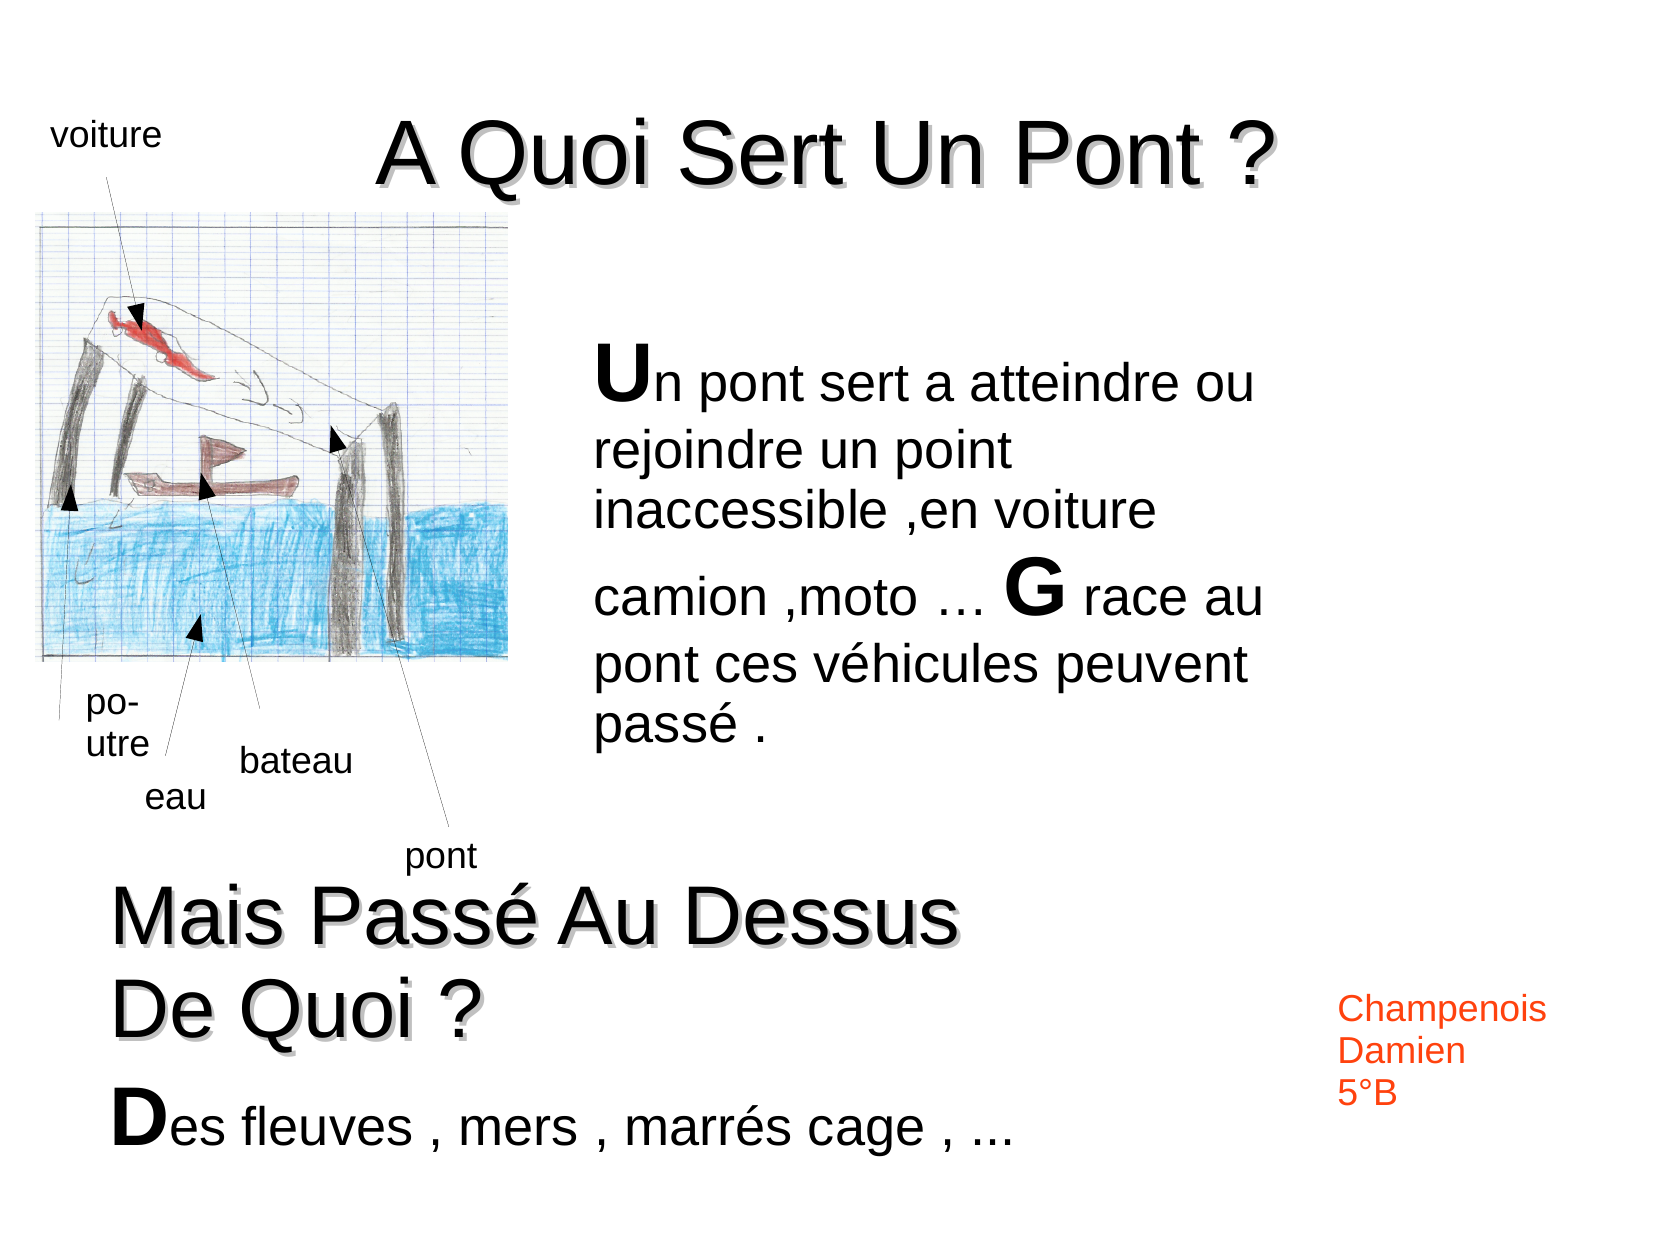

# A Quoi Sert Un Pont ?
voiture
Un pont sert a atteindre ou rejoindre un point inaccessible ,en voiture camion ,moto … G race au pont ces véhicules peuvent passé .
po-utre
bateau
eau
pont
Mais Passé Au Dessus De Quoi ?
Champenois
Damien
5°B
Des fleuves , mers , marrés cage , ...